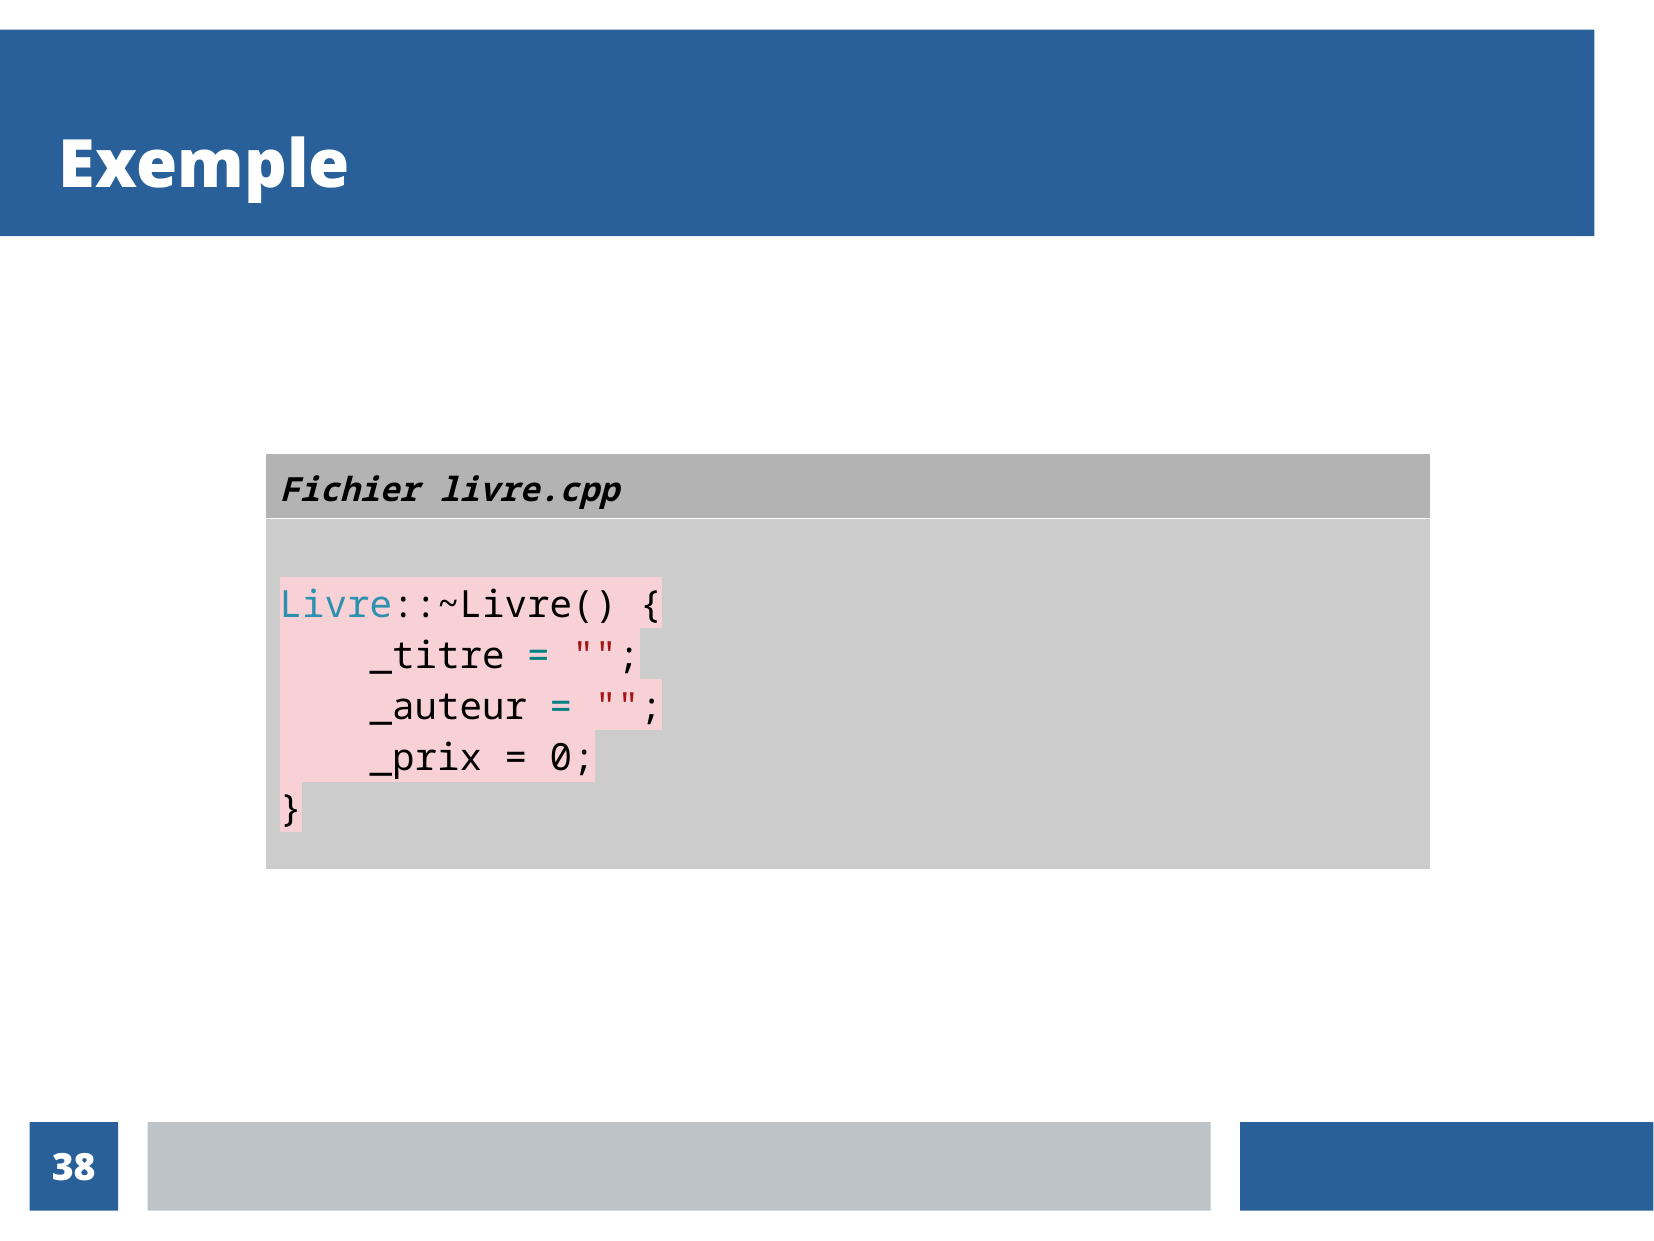

# Exemple
| Fichier livre.cpp |
| --- |
| Livre::~Livre() { \_titre = ""; \_auteur = ""; \_prix = 0; } |
38